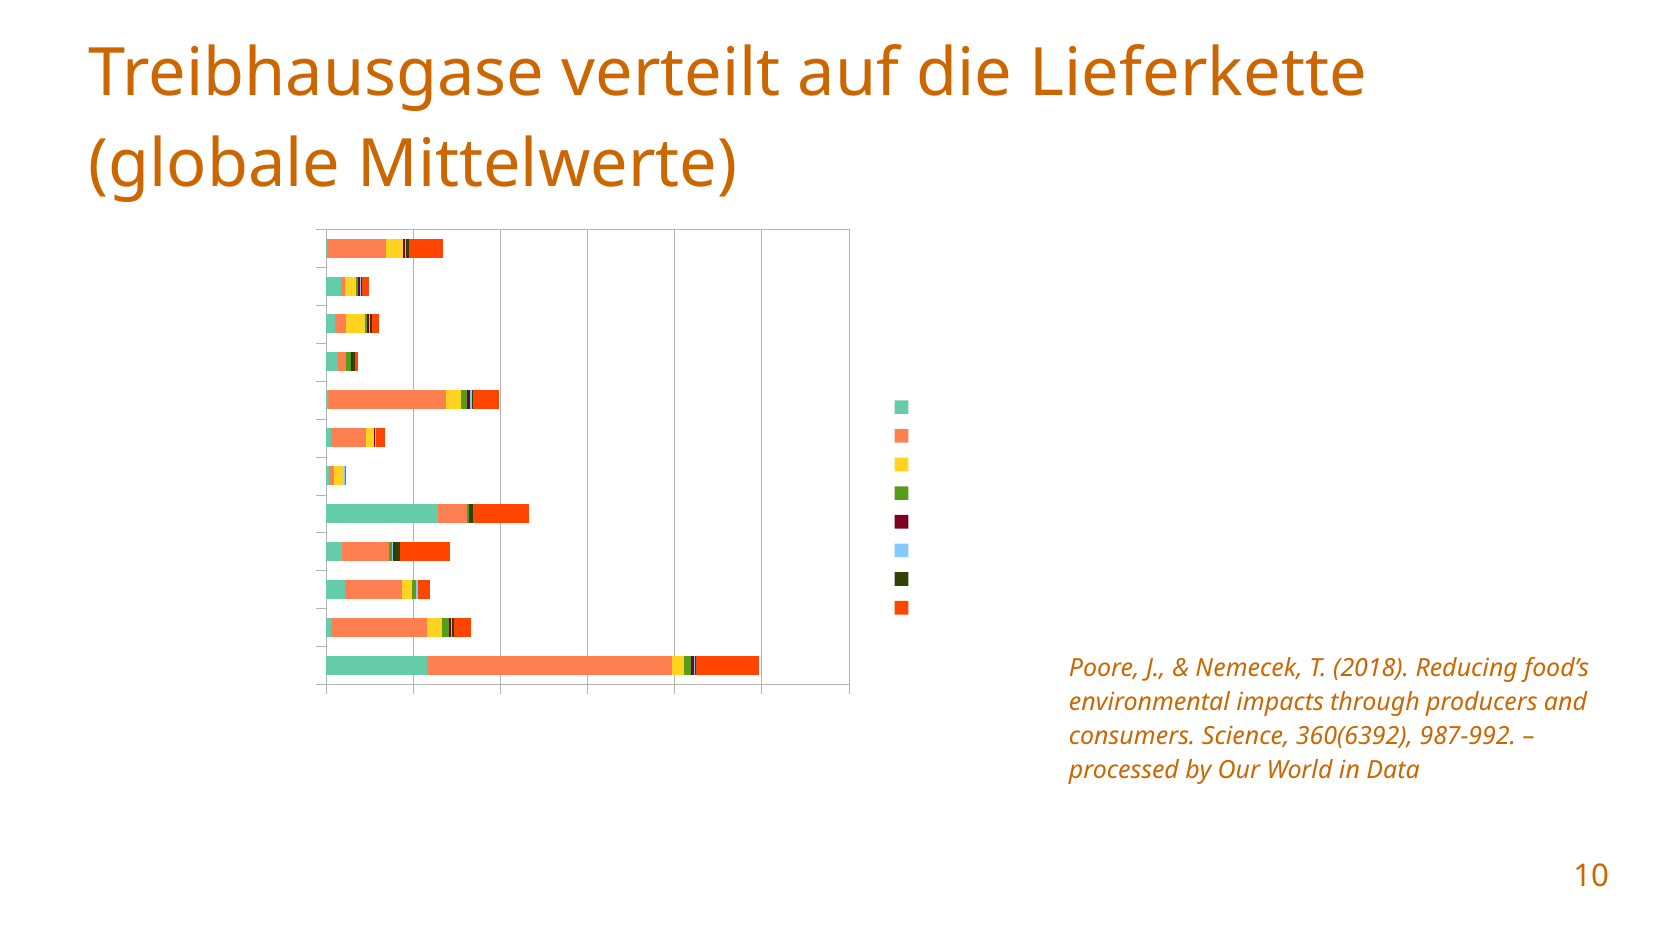

# Treibhausgase verteilt auf die Lieferkette (globale Mittelwerte)
Poore, J., & Nemecek, T. (2018). Reducing food’s environmental impacts through producers and consumers. Science, 360(6392), 987-992. – processed by Our World in Data